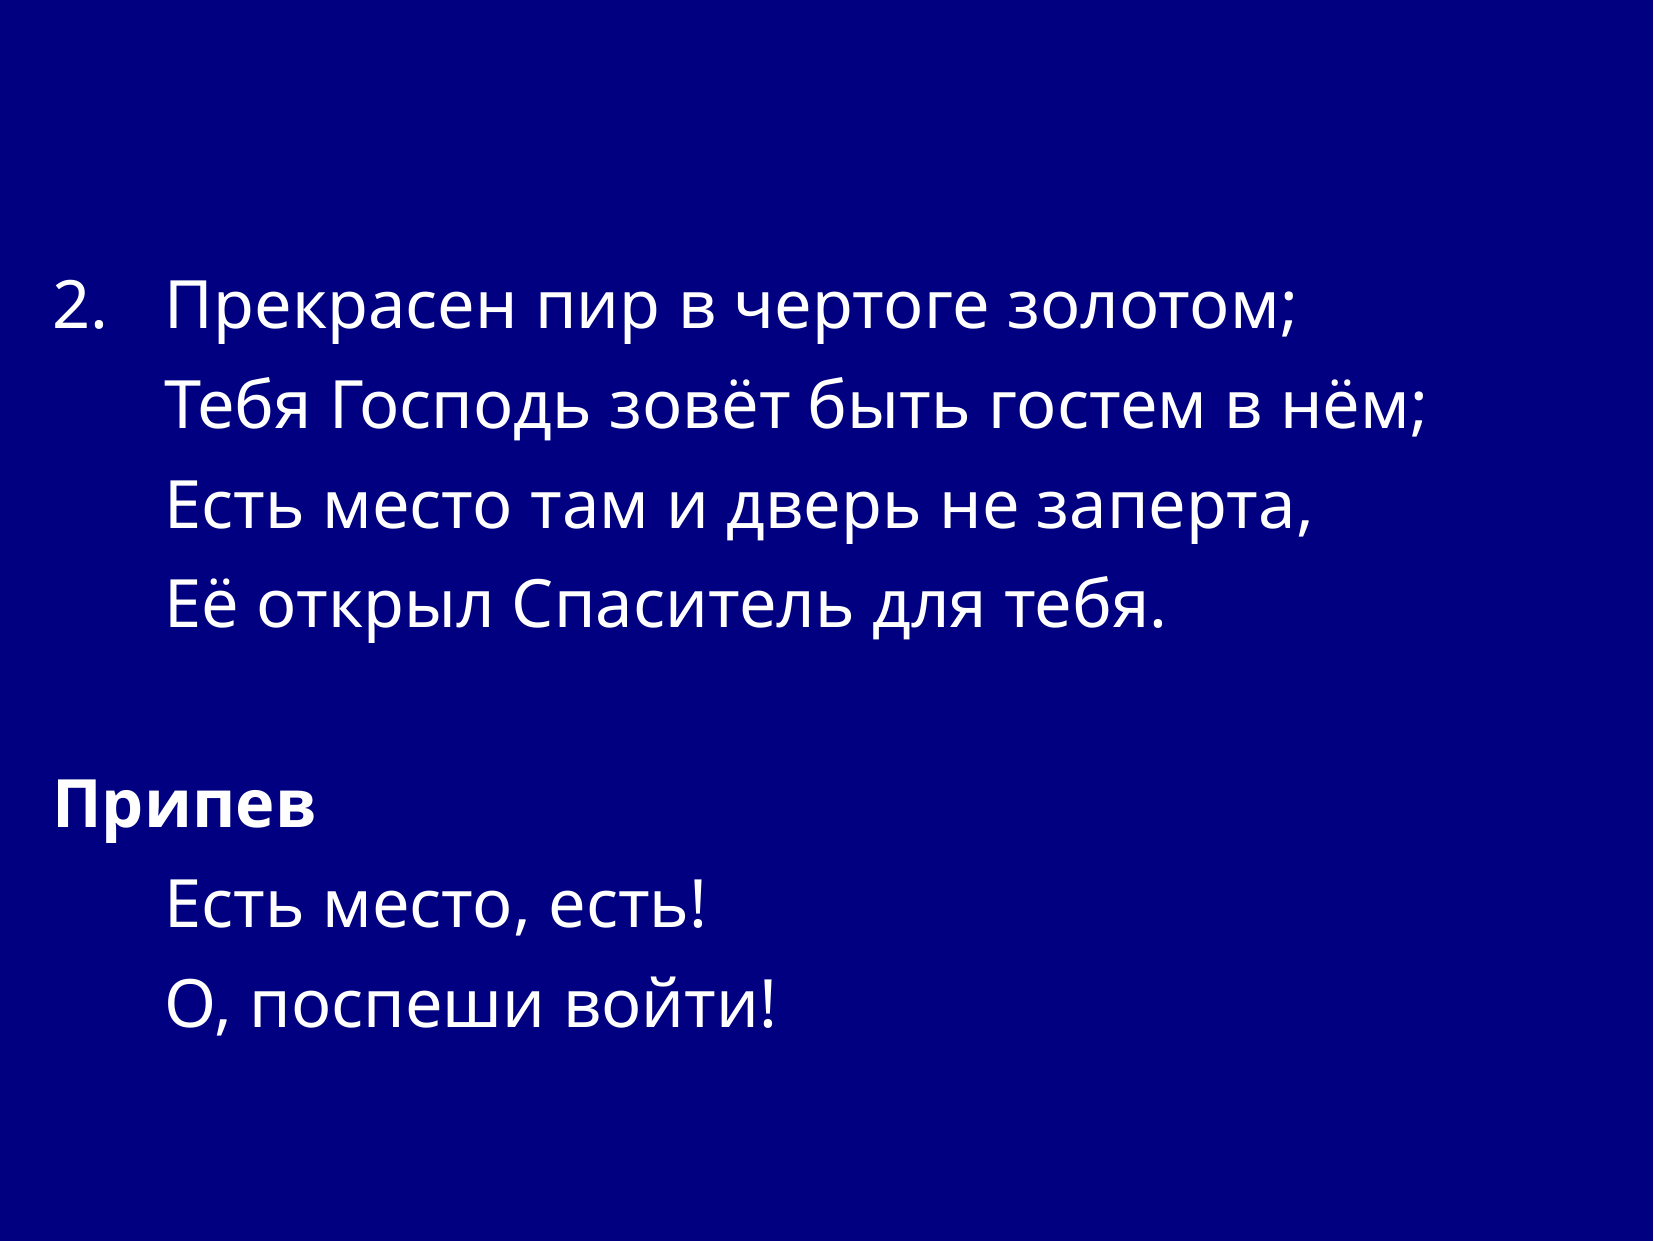

2.	Прекрасен пир в чертоге золотом;
	Тебя Господь зовёт быть гостем в нём;
	Есть место там и дверь не заперта,
	Её открыл Спаситель для тебя.
Припев
	Есть место, есть!
	О, поспеши войти!